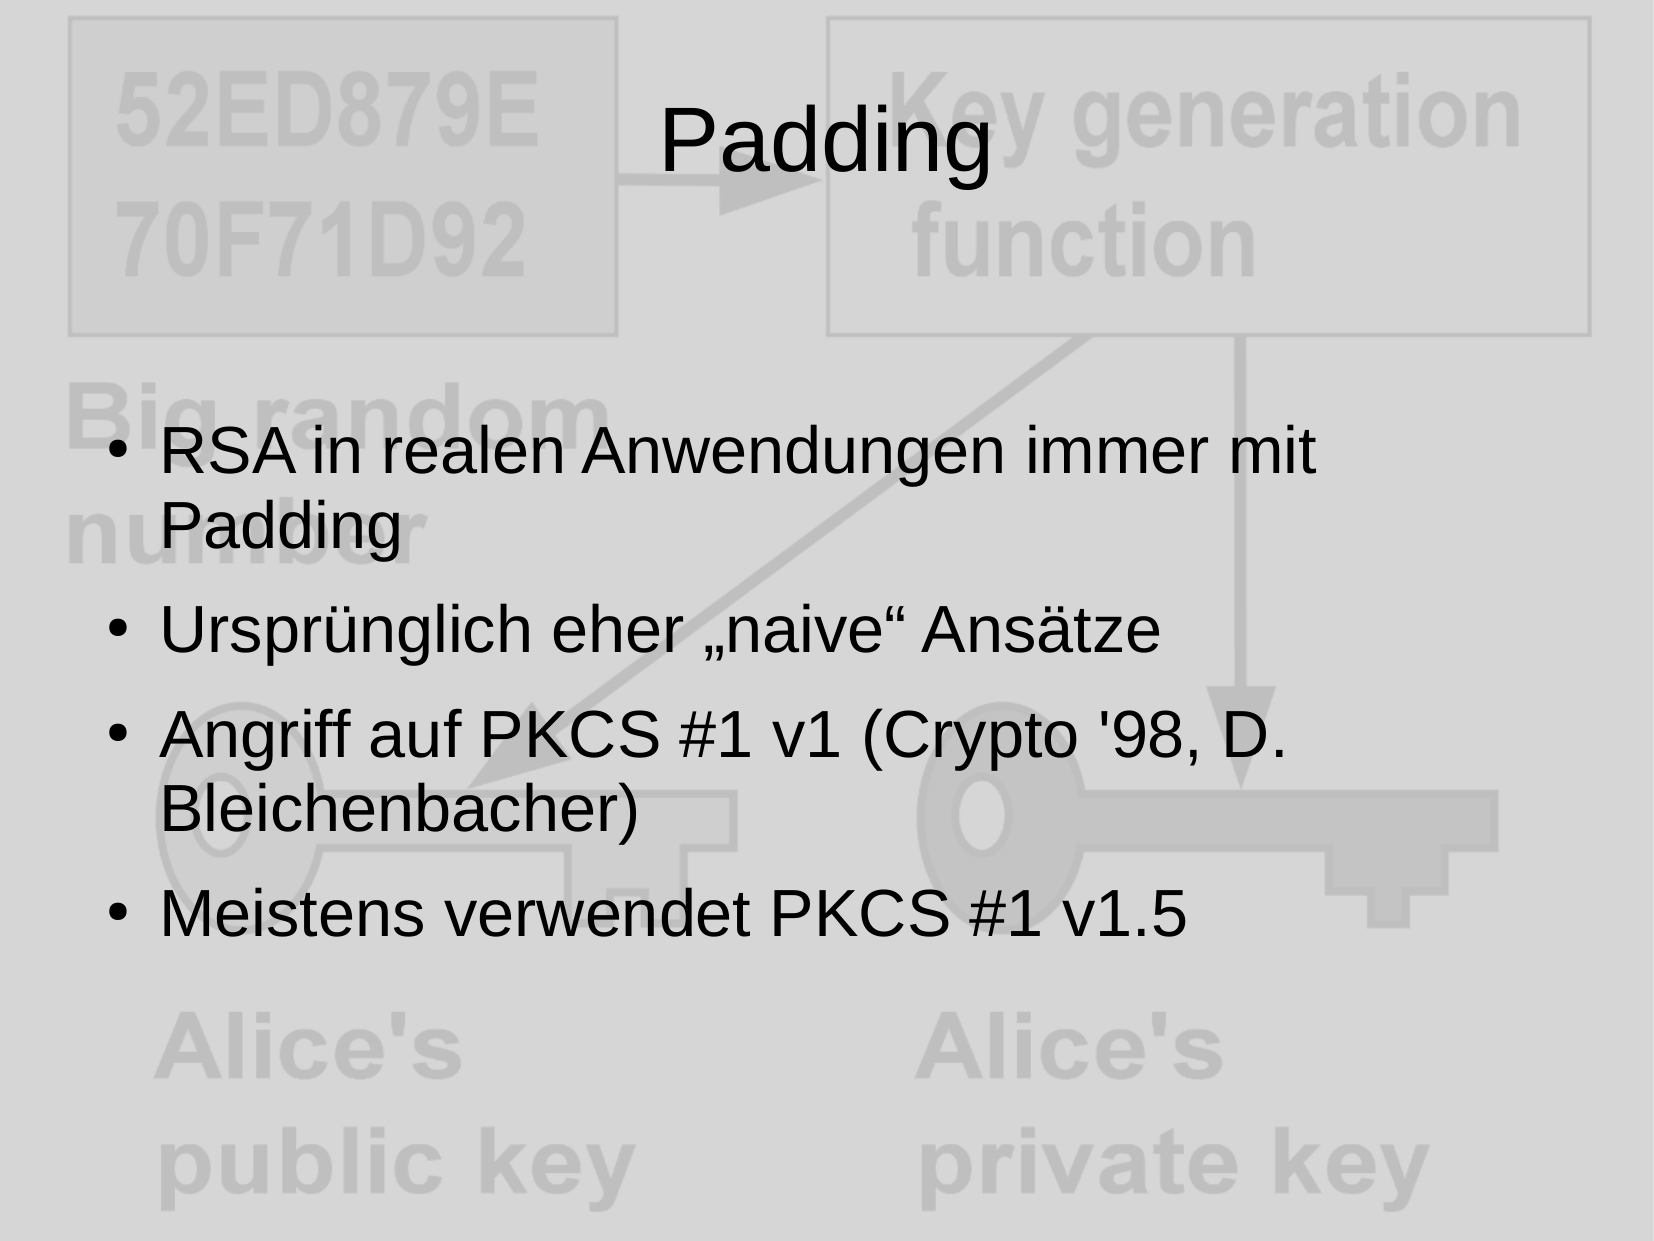

# Padding
RSA in realen Anwendungen immer mit Padding
Ursprünglich eher „naive“ Ansätze
Angriff auf PKCS #1 v1 (Crypto '98, D. Bleichenbacher)
Meistens verwendet PKCS #1 v1.5